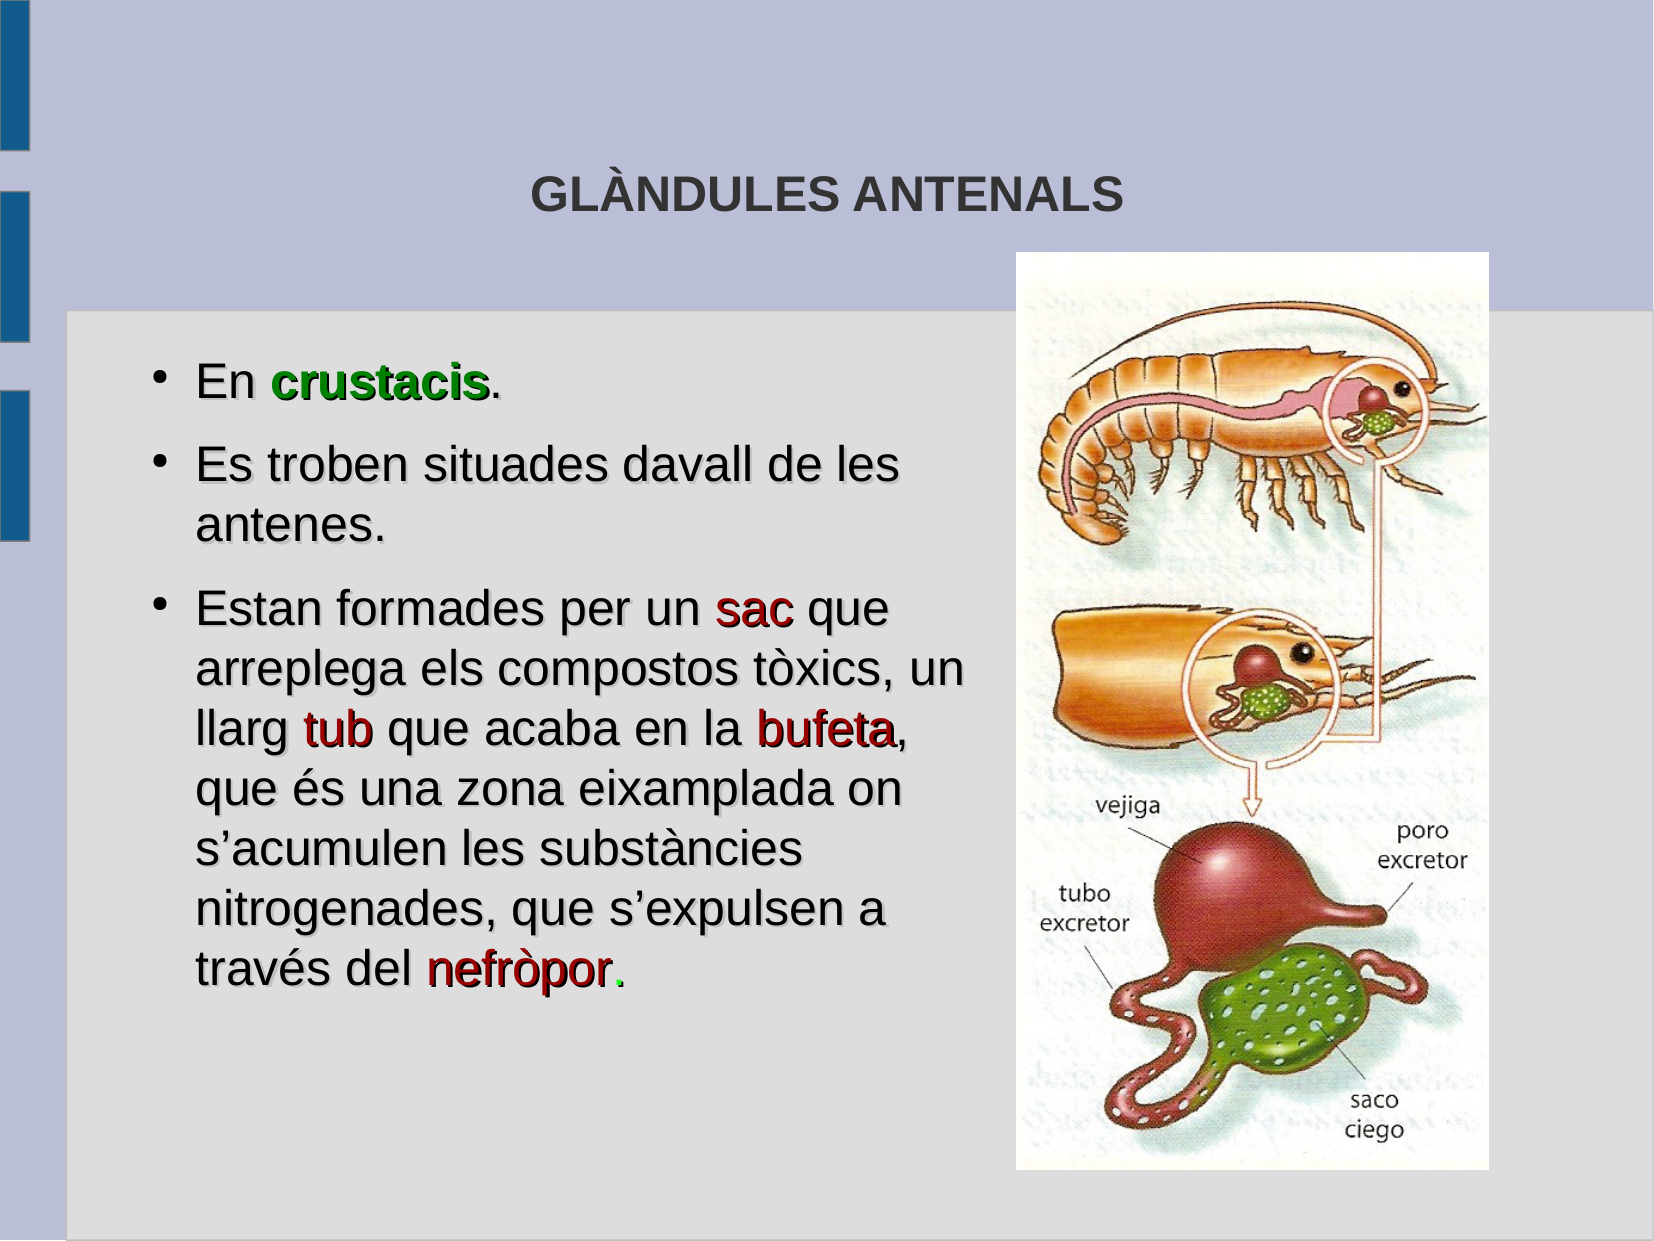

# GLÀNDULES ANTENALS
En crustacis.
Es troben situades davall de les antenes.
Estan formades per un sac que arreplega els compostos tòxics, un llarg tub que acaba en la bufeta, que és una zona eixamplada on s’acumulen les substàncies nitrogenades, que s’expulsen a través del nefròpor.